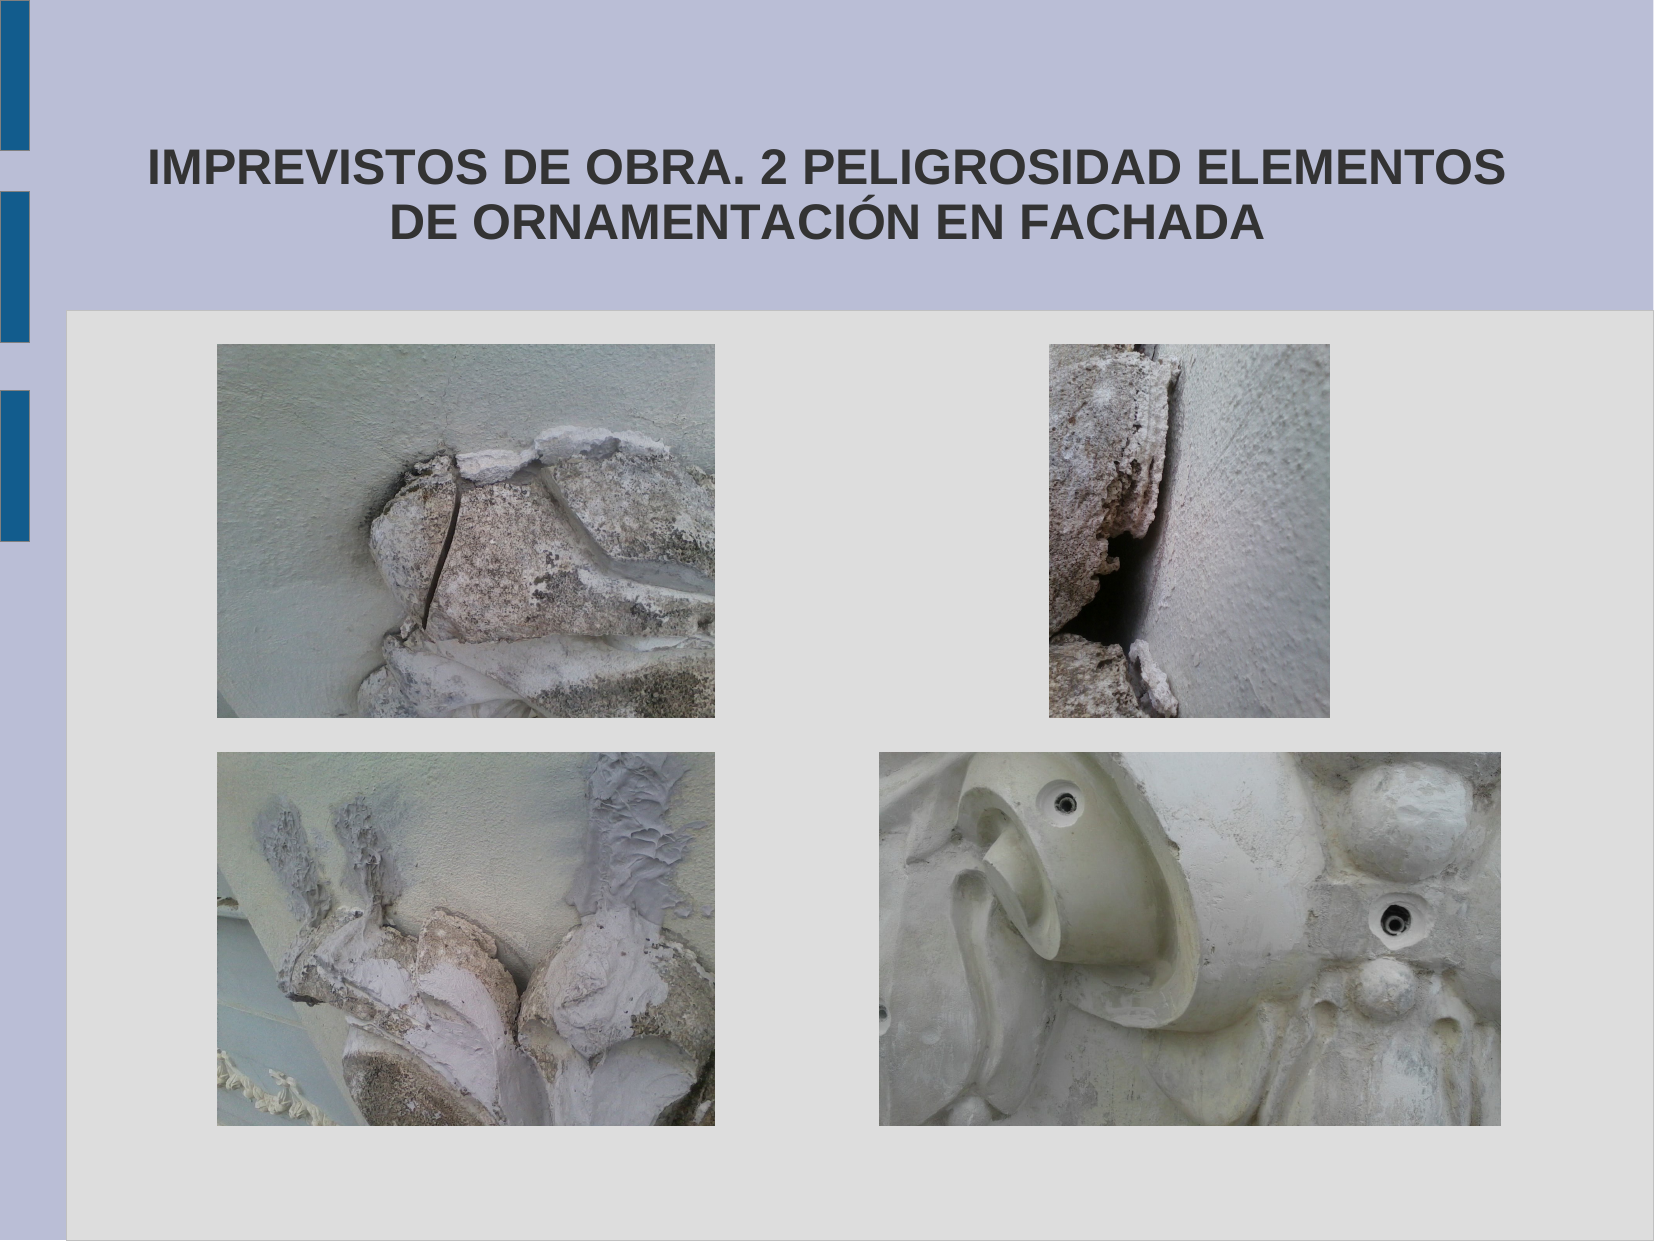

# IMPREVISTOS DE OBRA. 2 PELIGROSIDAD ELEMENTOS DE ORNAMENTACIÓN EN FACHADA